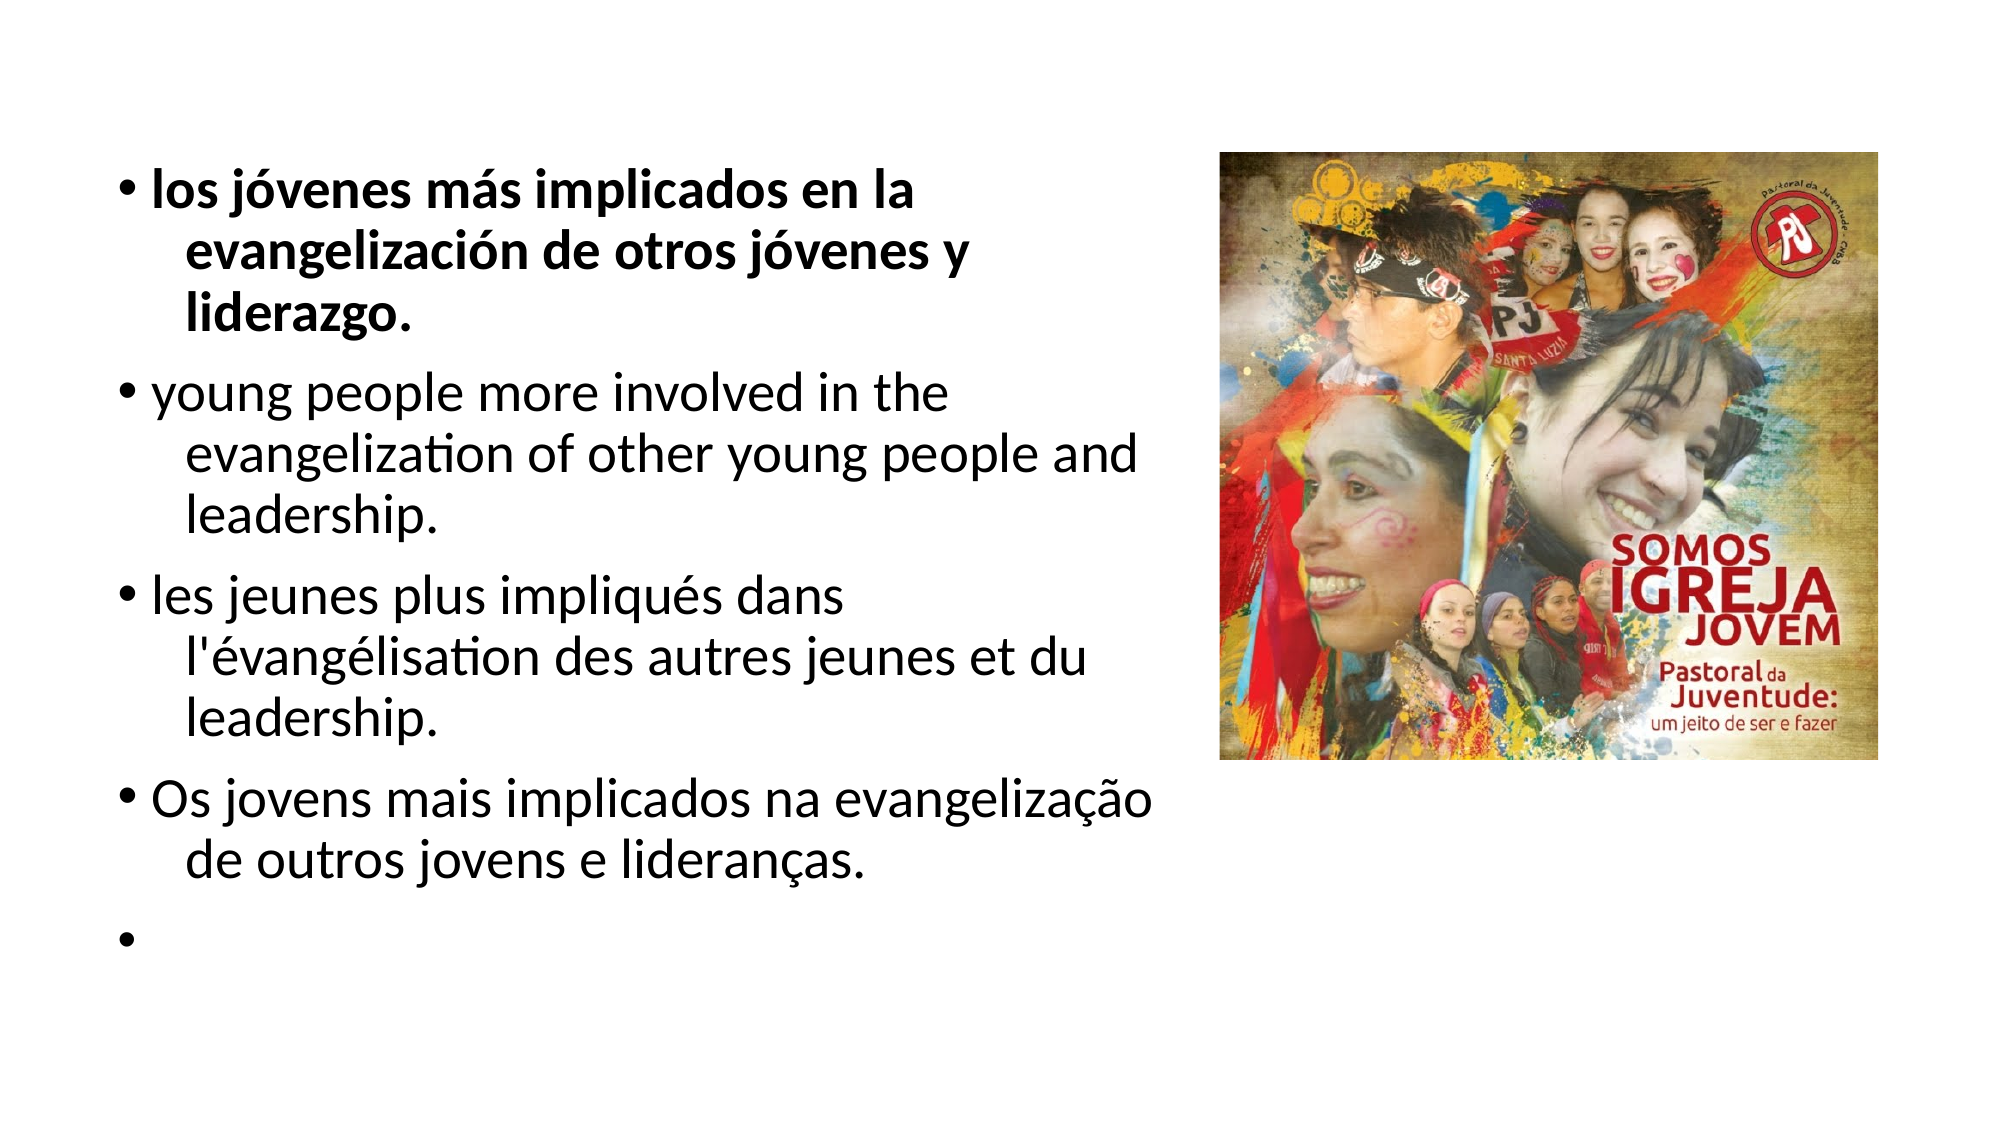

# los jóvenes más implicados en la evangelización de otros jóvenes y liderazgo.
young people more involved in the evangelization of other young people and leadership.
les jeunes plus impliqués dans l'évangélisation des autres jeunes et du leadership.
Os jovens mais implicados na evangelização de outros jovens e lideranças.